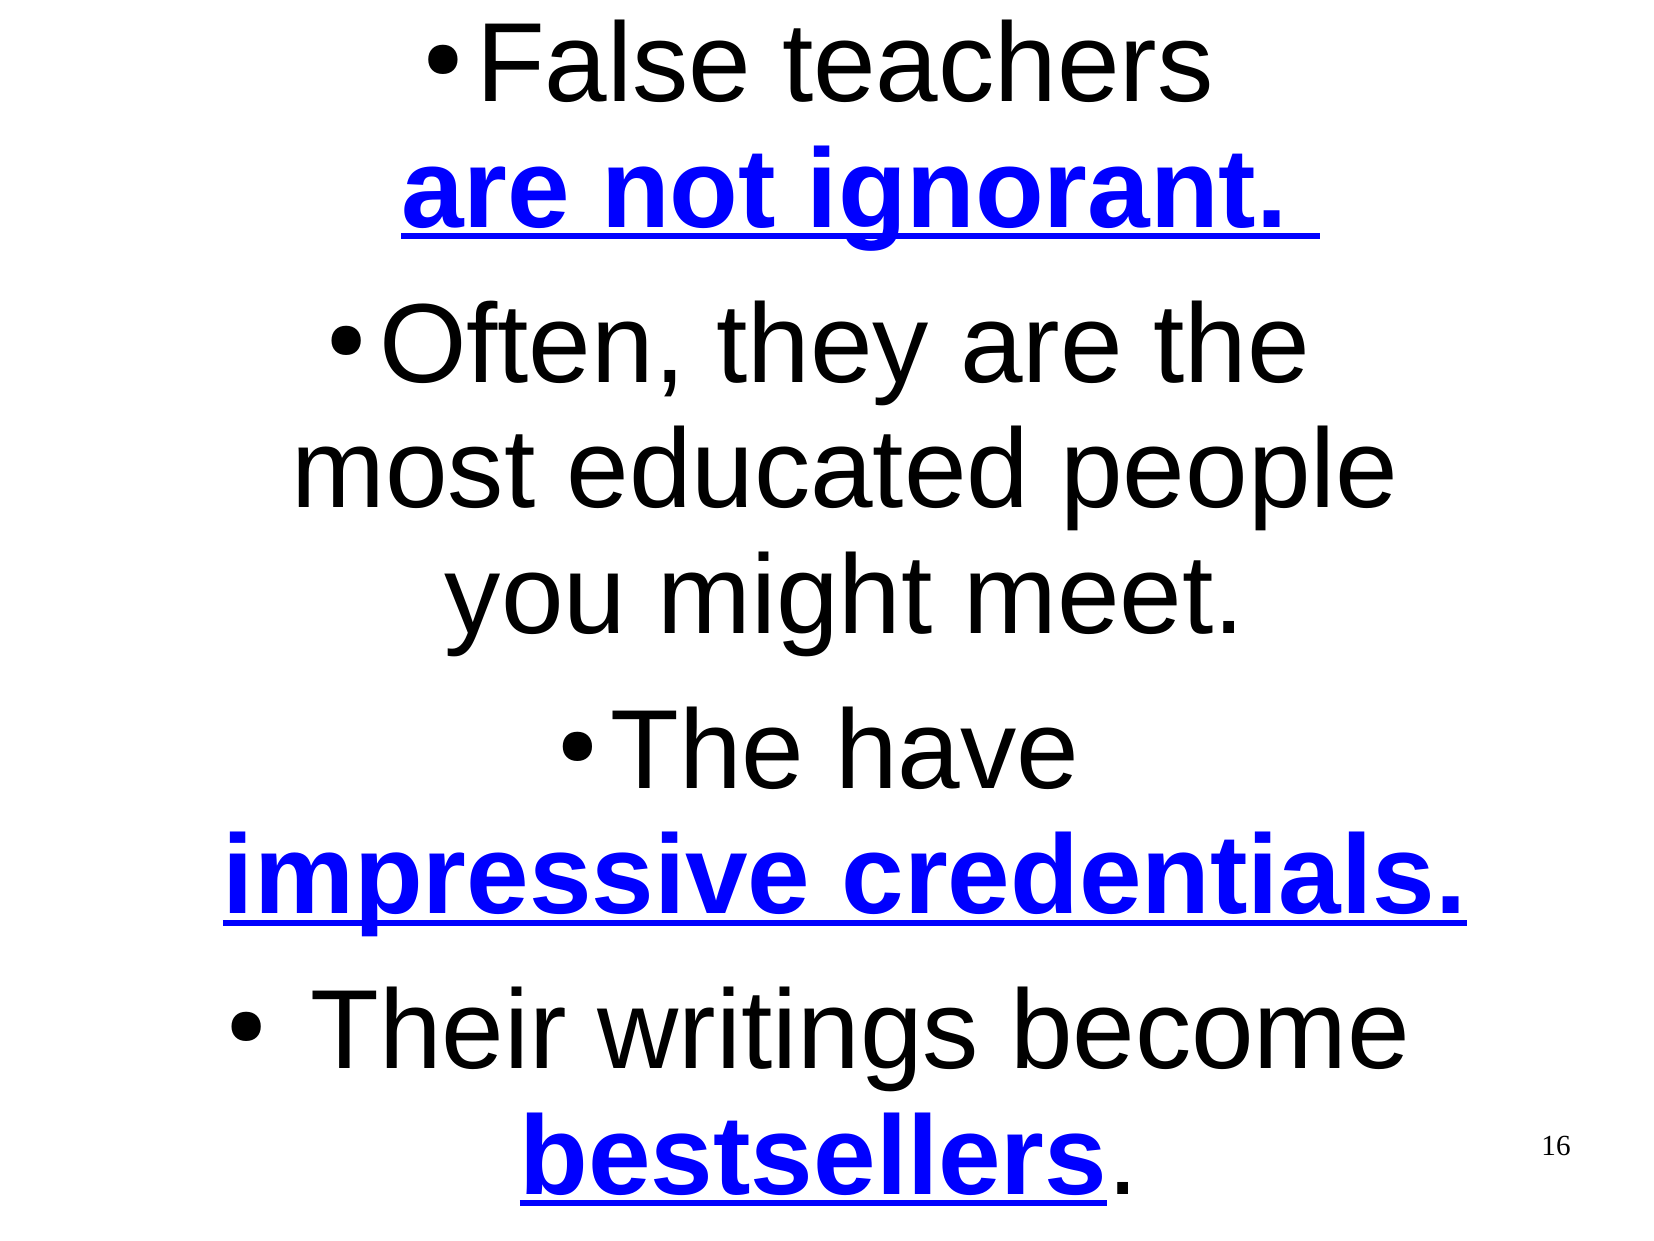

# False teachers are not ignorant.
Often, they are the
most educated people
you might meet.
The have
impressive credentials.
 Their writings become
bestsellers.
16